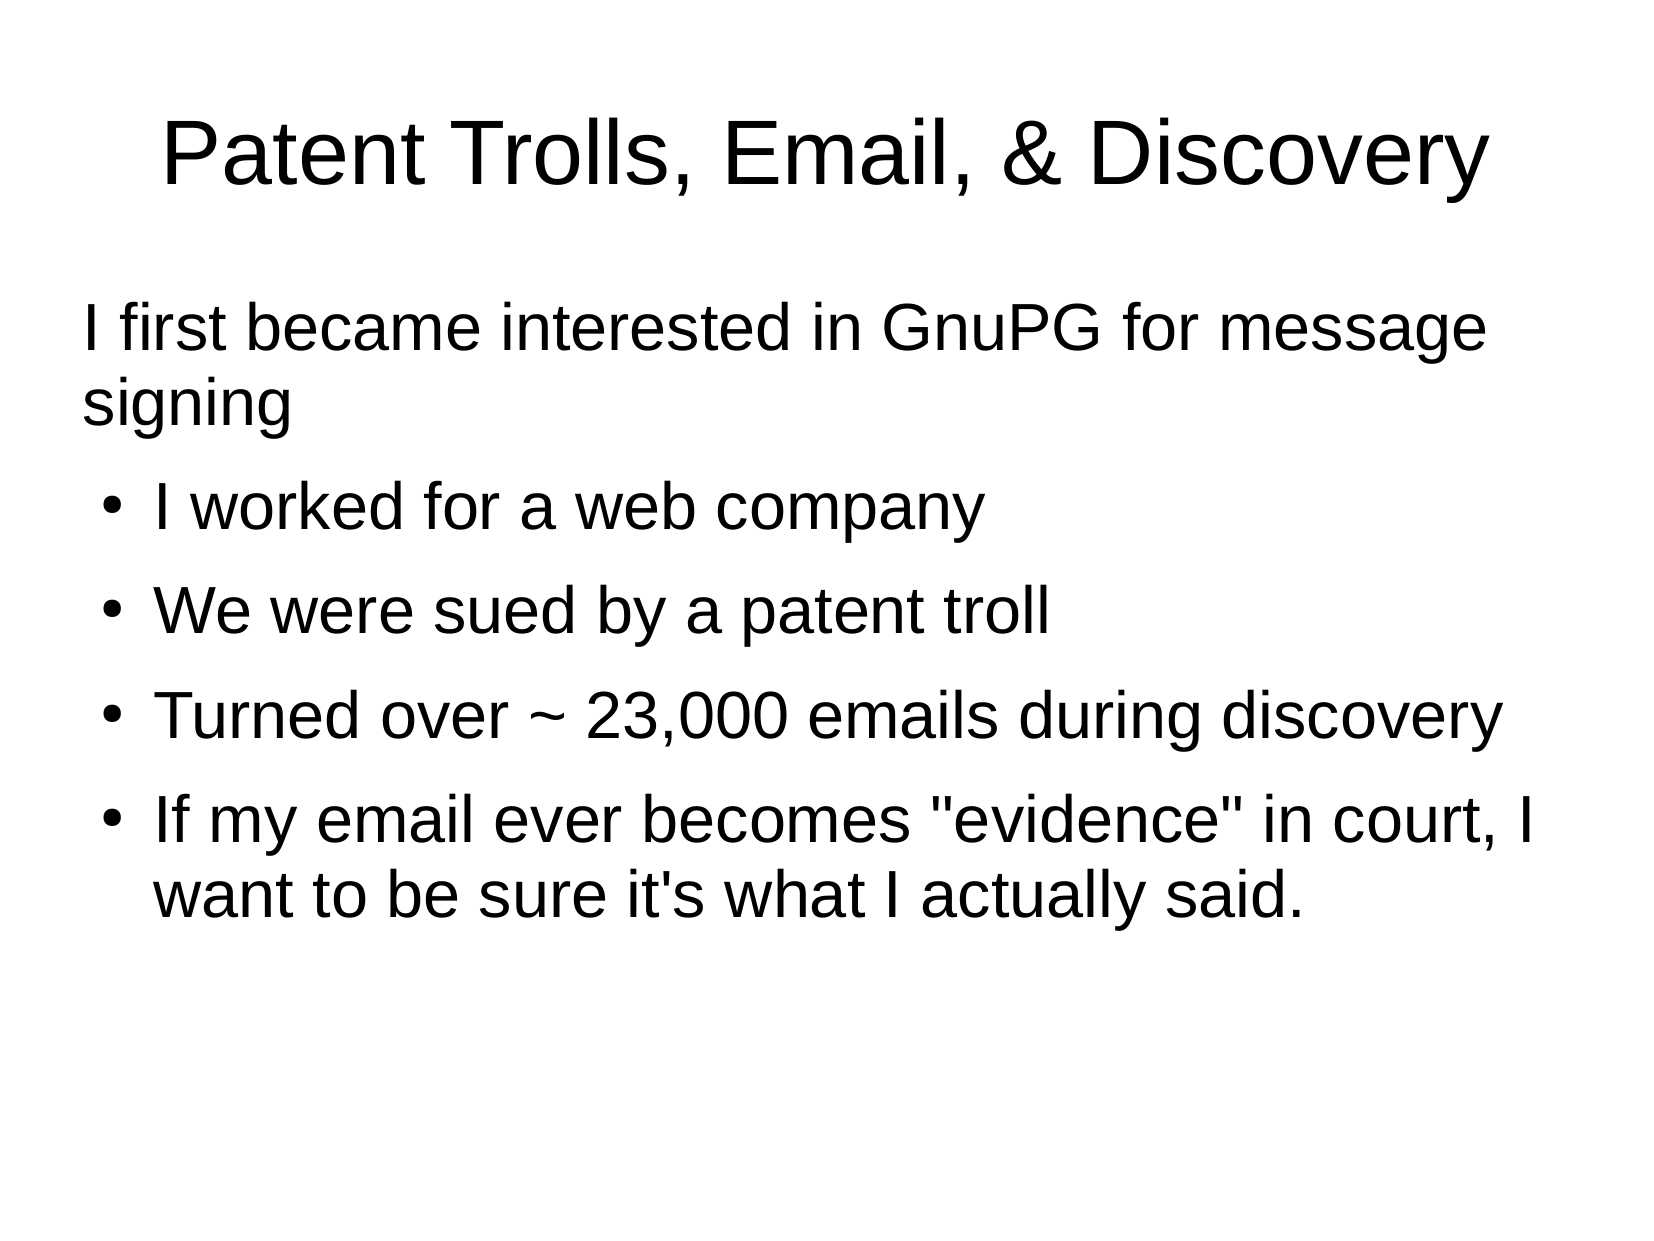

# Patent Trolls, Email, & Discovery
I first became interested in GnuPG for message signing
I worked for a web company
We were sued by a patent troll
Turned over ~ 23,000 emails during discovery
If my email ever becomes "evidence" in court, I want to be sure it's what I actually said.